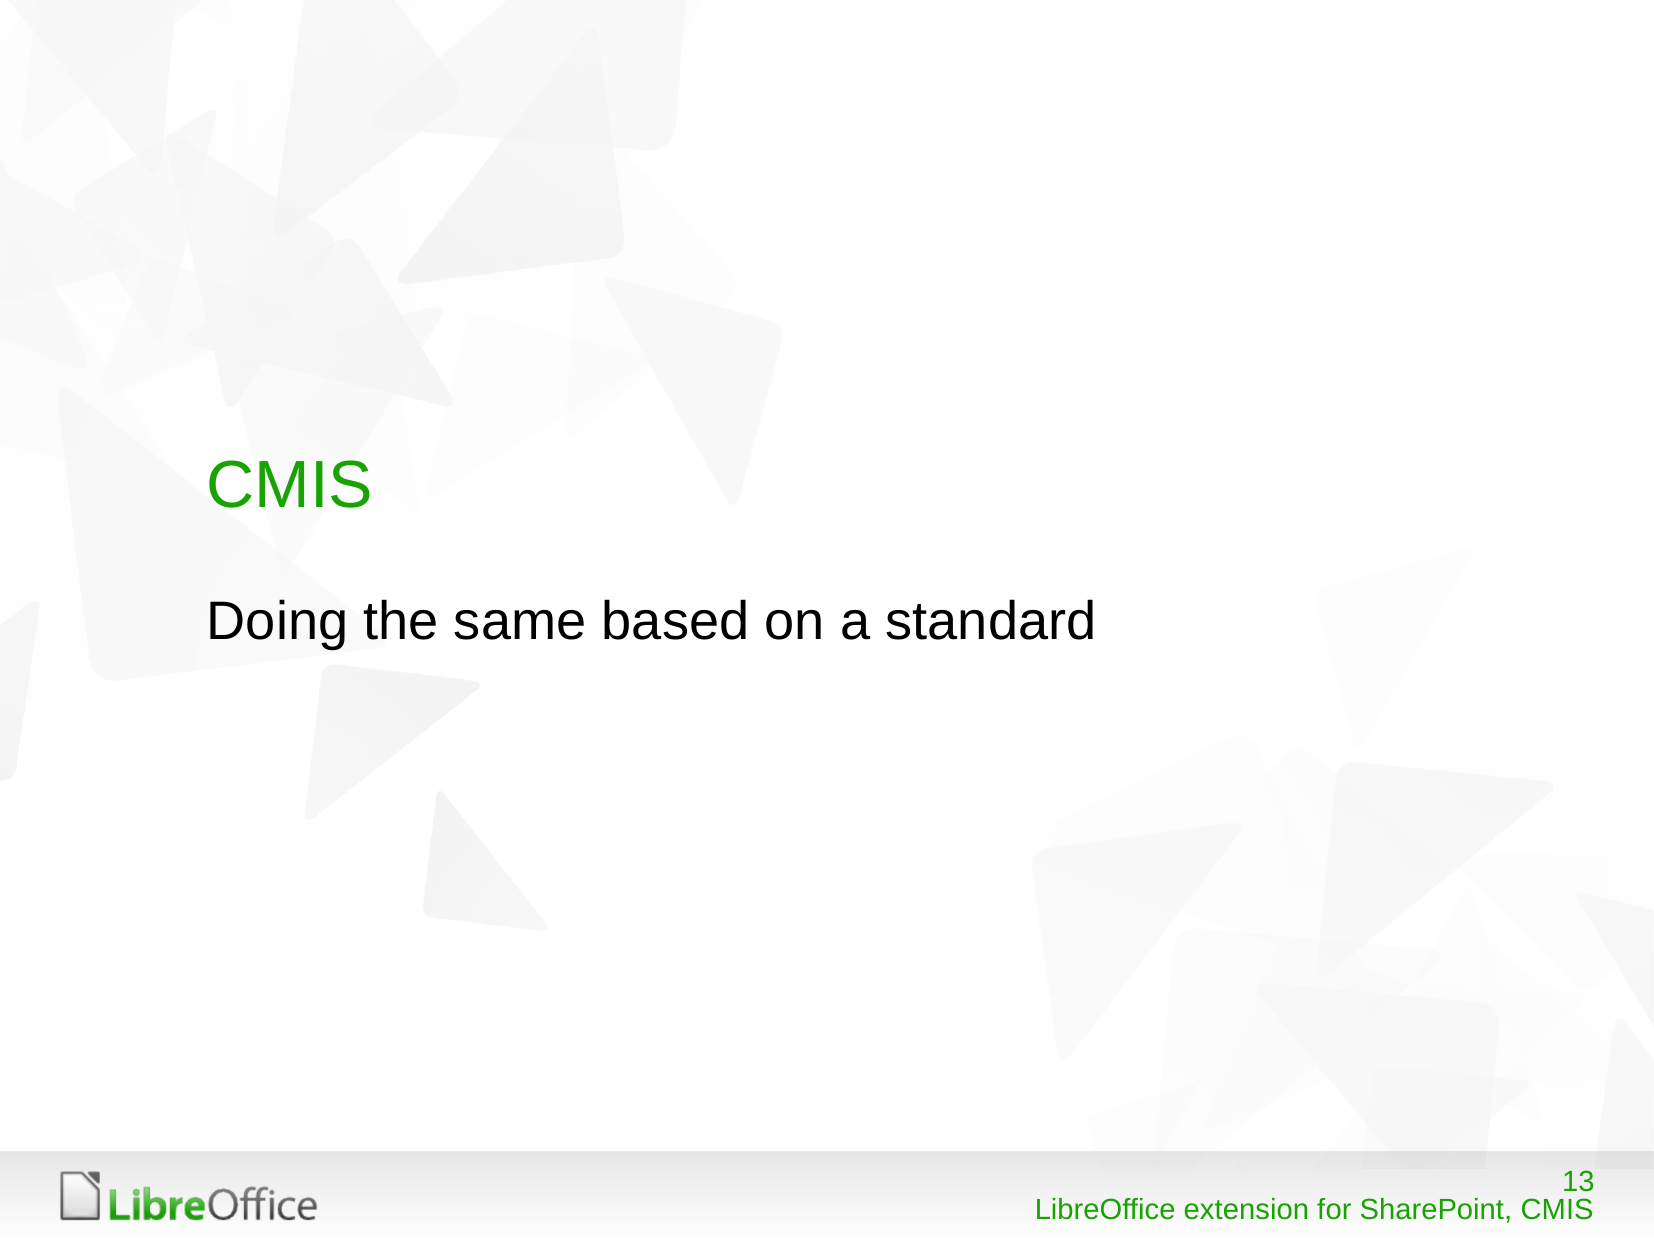

# CMIS
Doing the same based on a standard
13
LibreOffice extension for SharePoint, CMIS